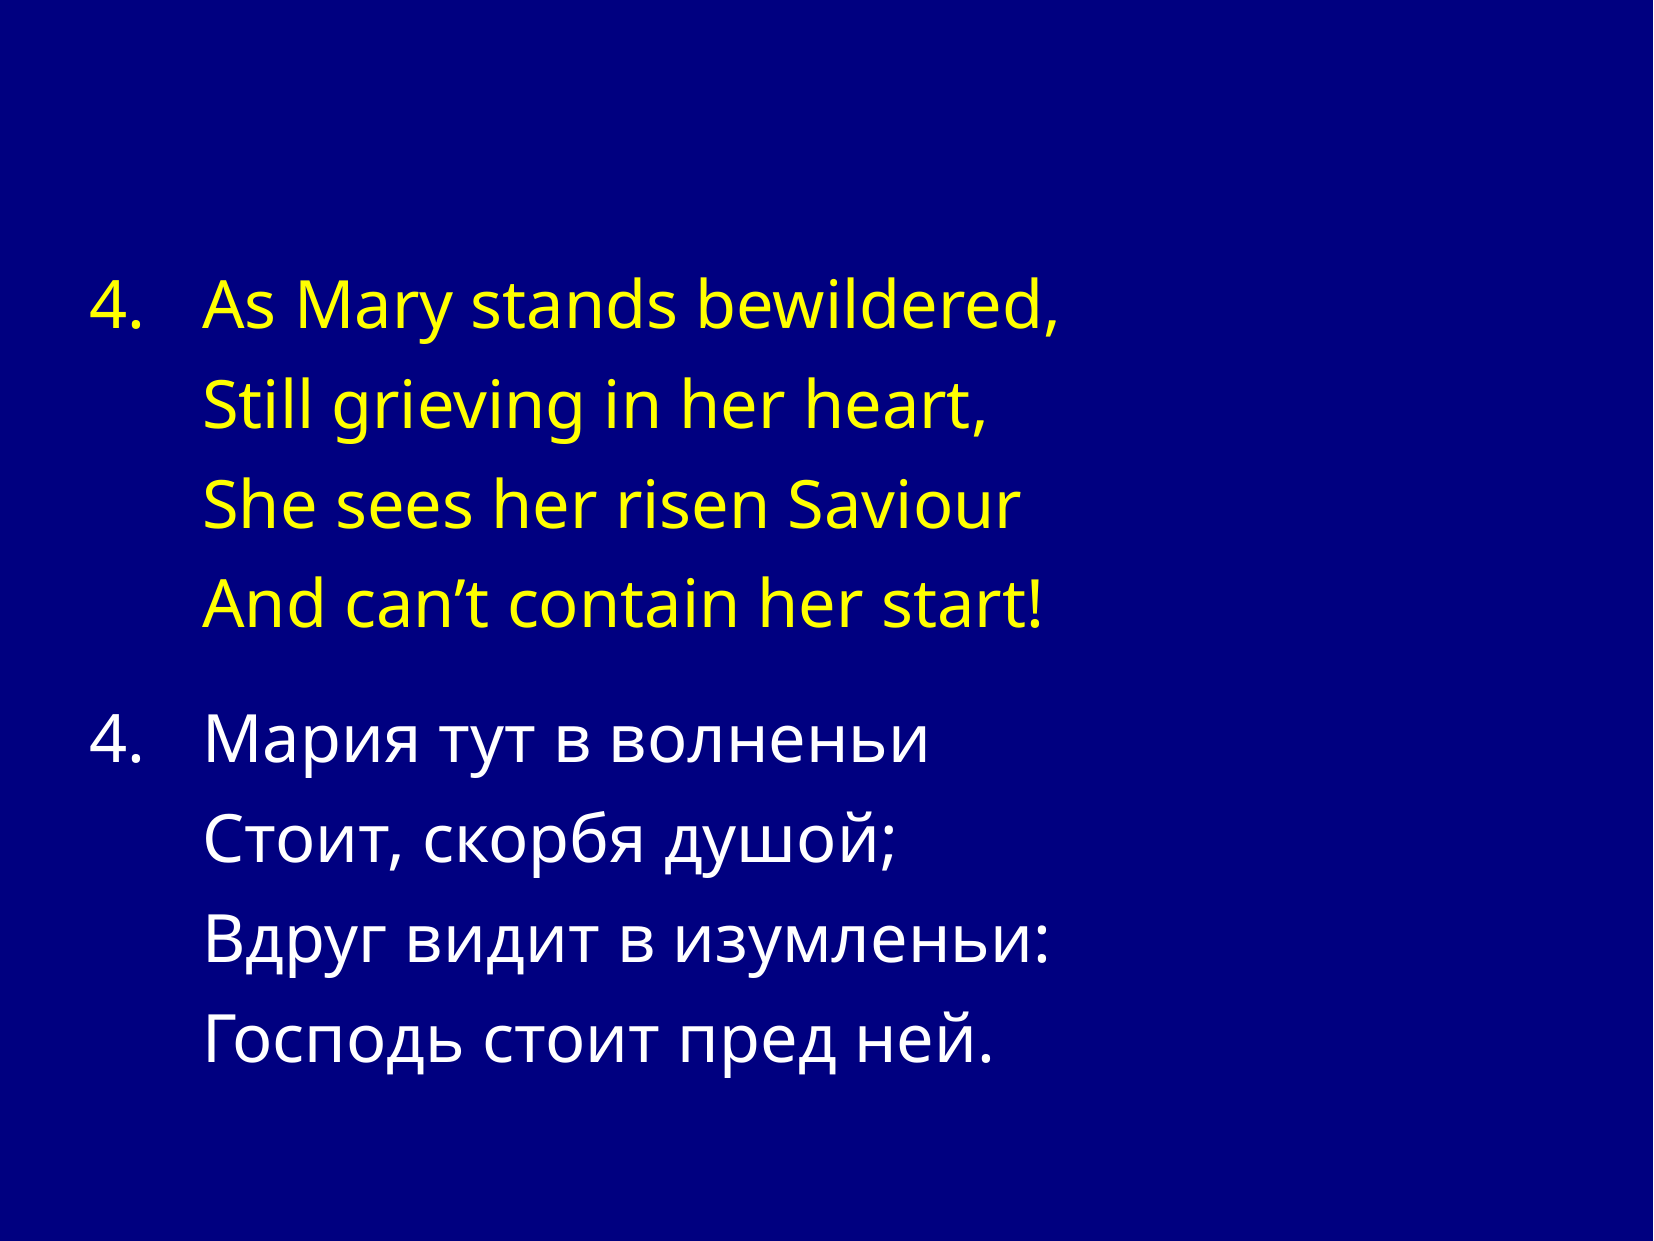

4.	As Mary stands bewildered,
	Still grieving in her heart,
	She sees her risen Saviour
	And can’t contain her start!
4.	Мария тут в волненьи
	Стоит, скорбя душой;
	Вдруг видит в изумленьи:
	Господь стоит пред ней.